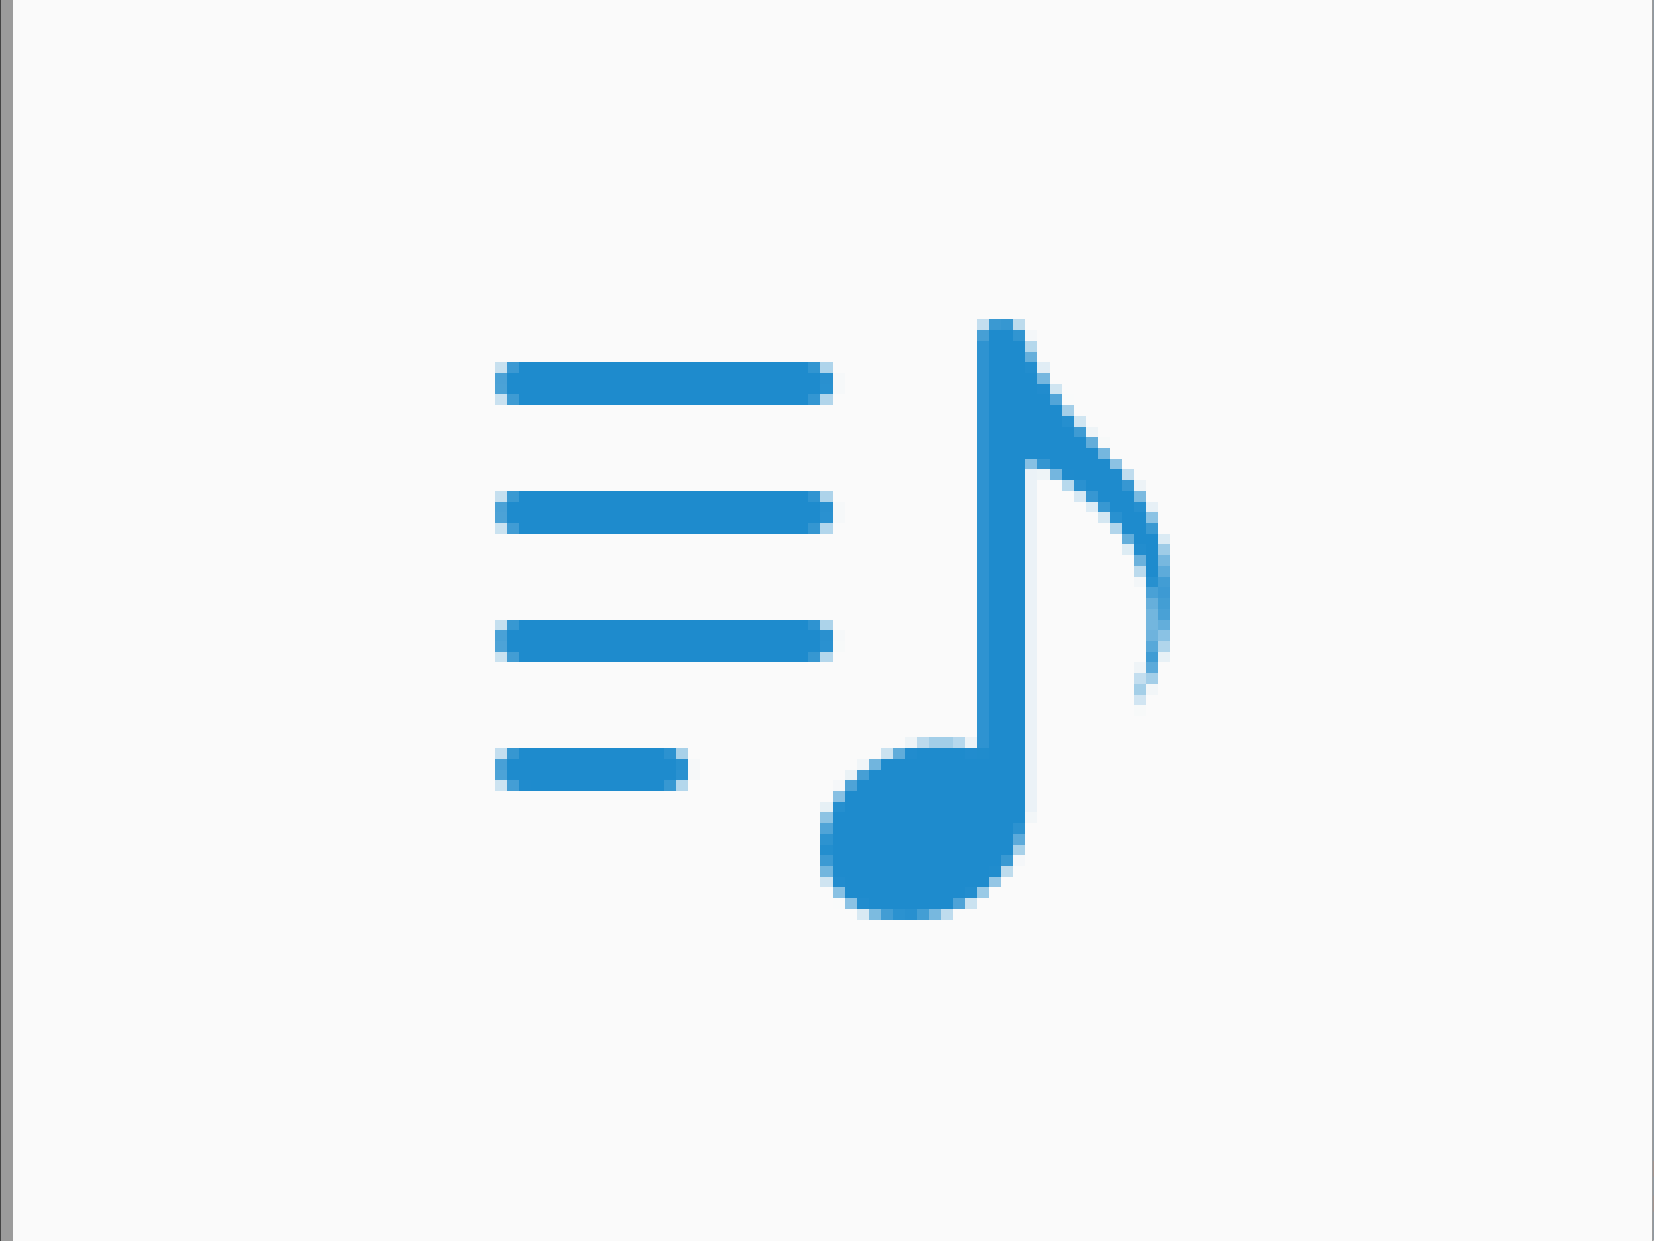

# La carte du voyage du jeu d'échecs